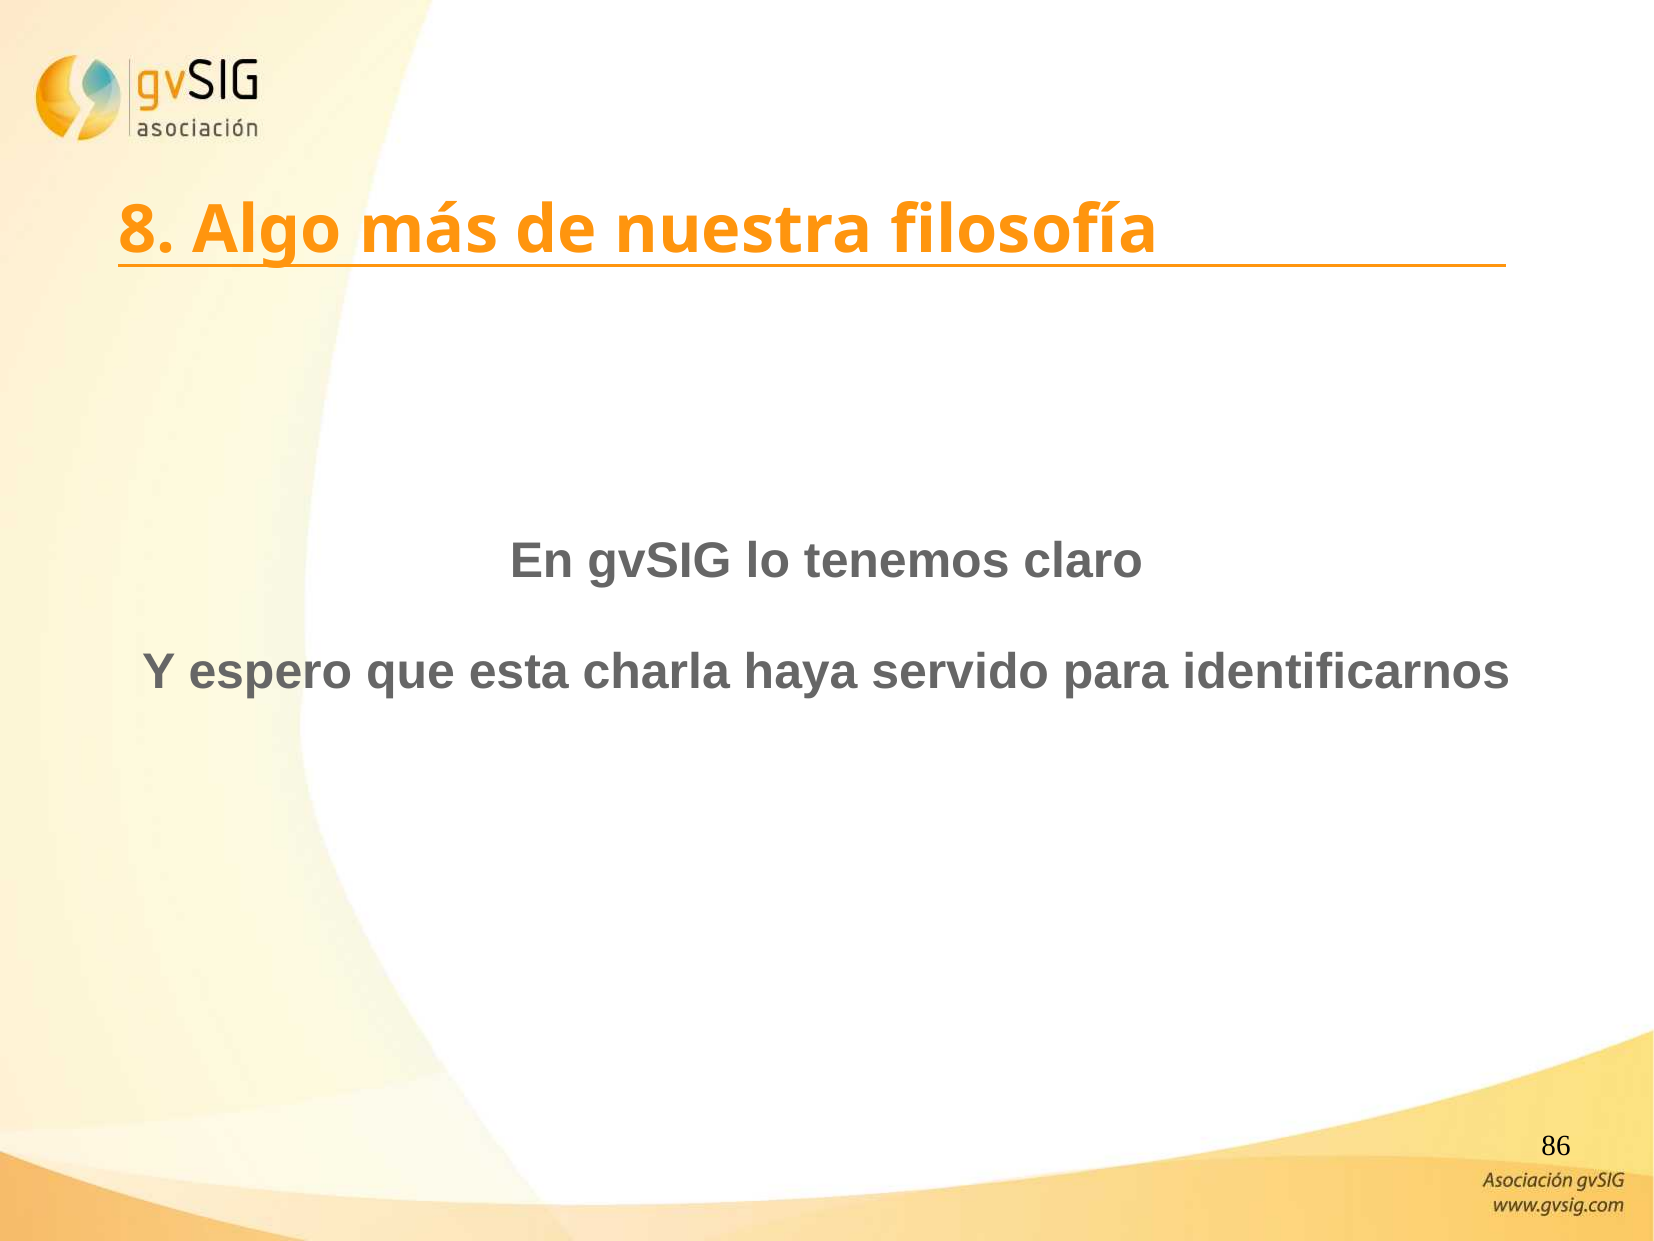

# 8. Algo más de nuestra filosofía
En gvSIG lo tenemos claro
Y espero que esta charla haya servido para identificarnos
86